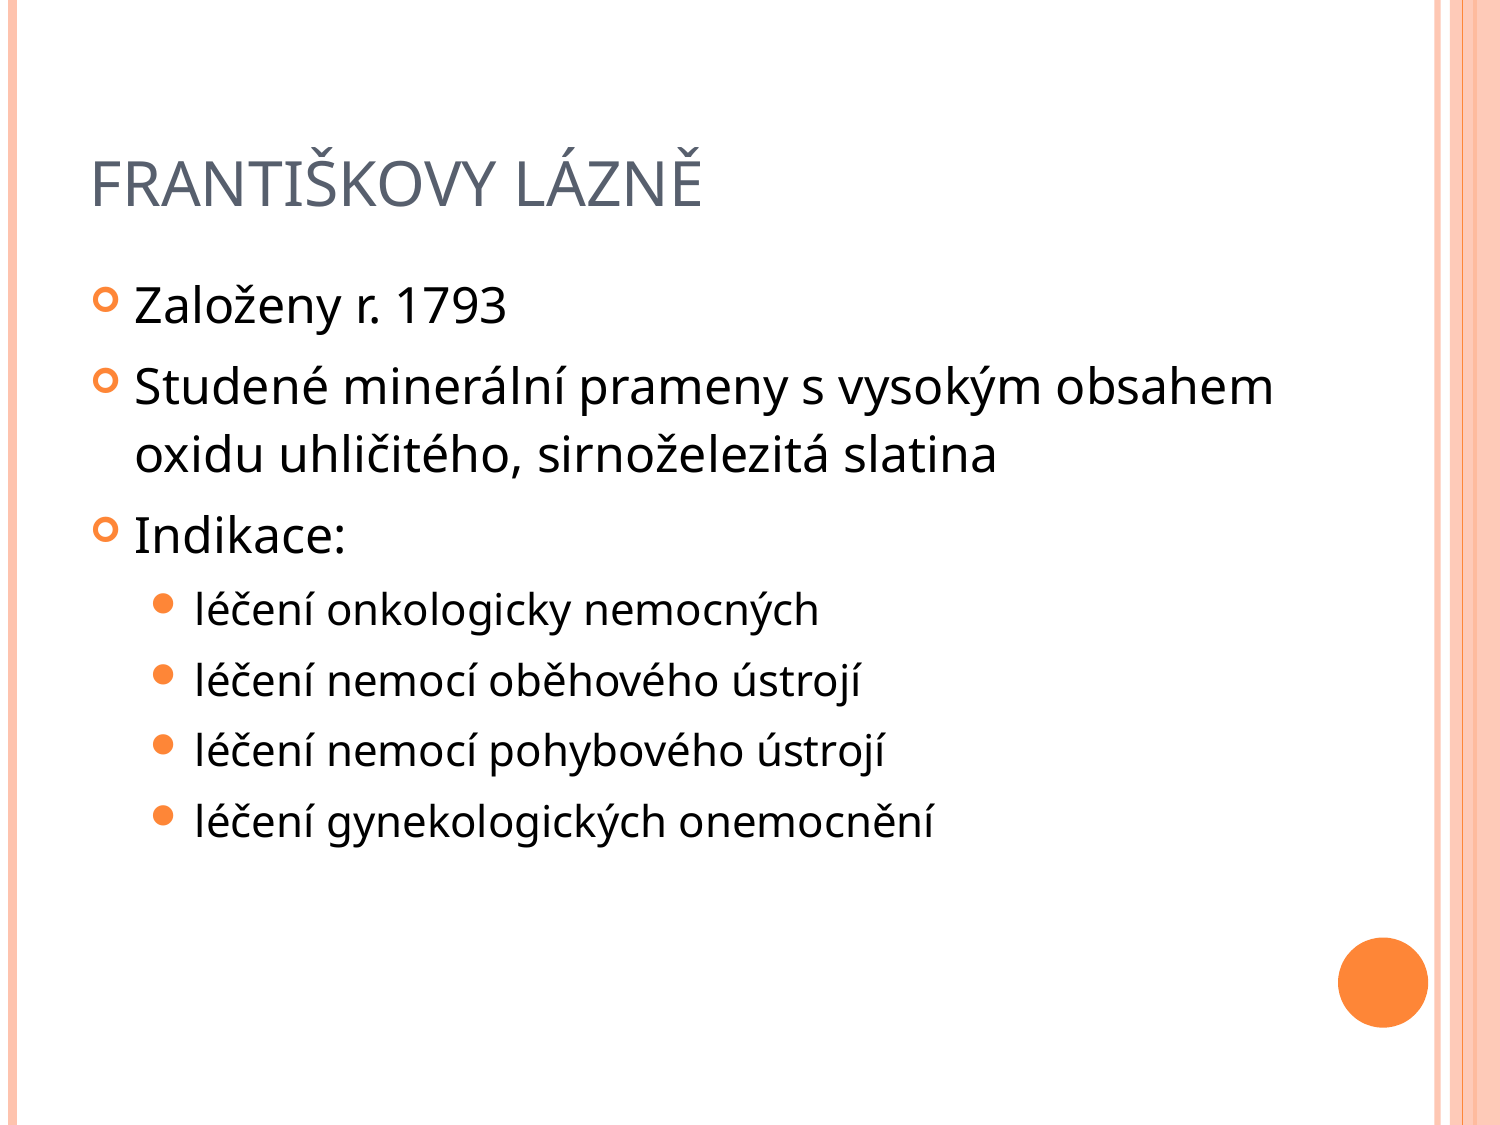

# FRANTIŠKOVY LÁZNĚ
Založeny r. 1793
Studené minerální prameny s vysokým obsahem oxidu uhličitého, sirnoželezitá slatina
Indikace:
léčení onkologicky nemocných
léčení nemocí oběhového ústrojí
léčení nemocí pohybového ústrojí
léčení gynekologických onemocnění